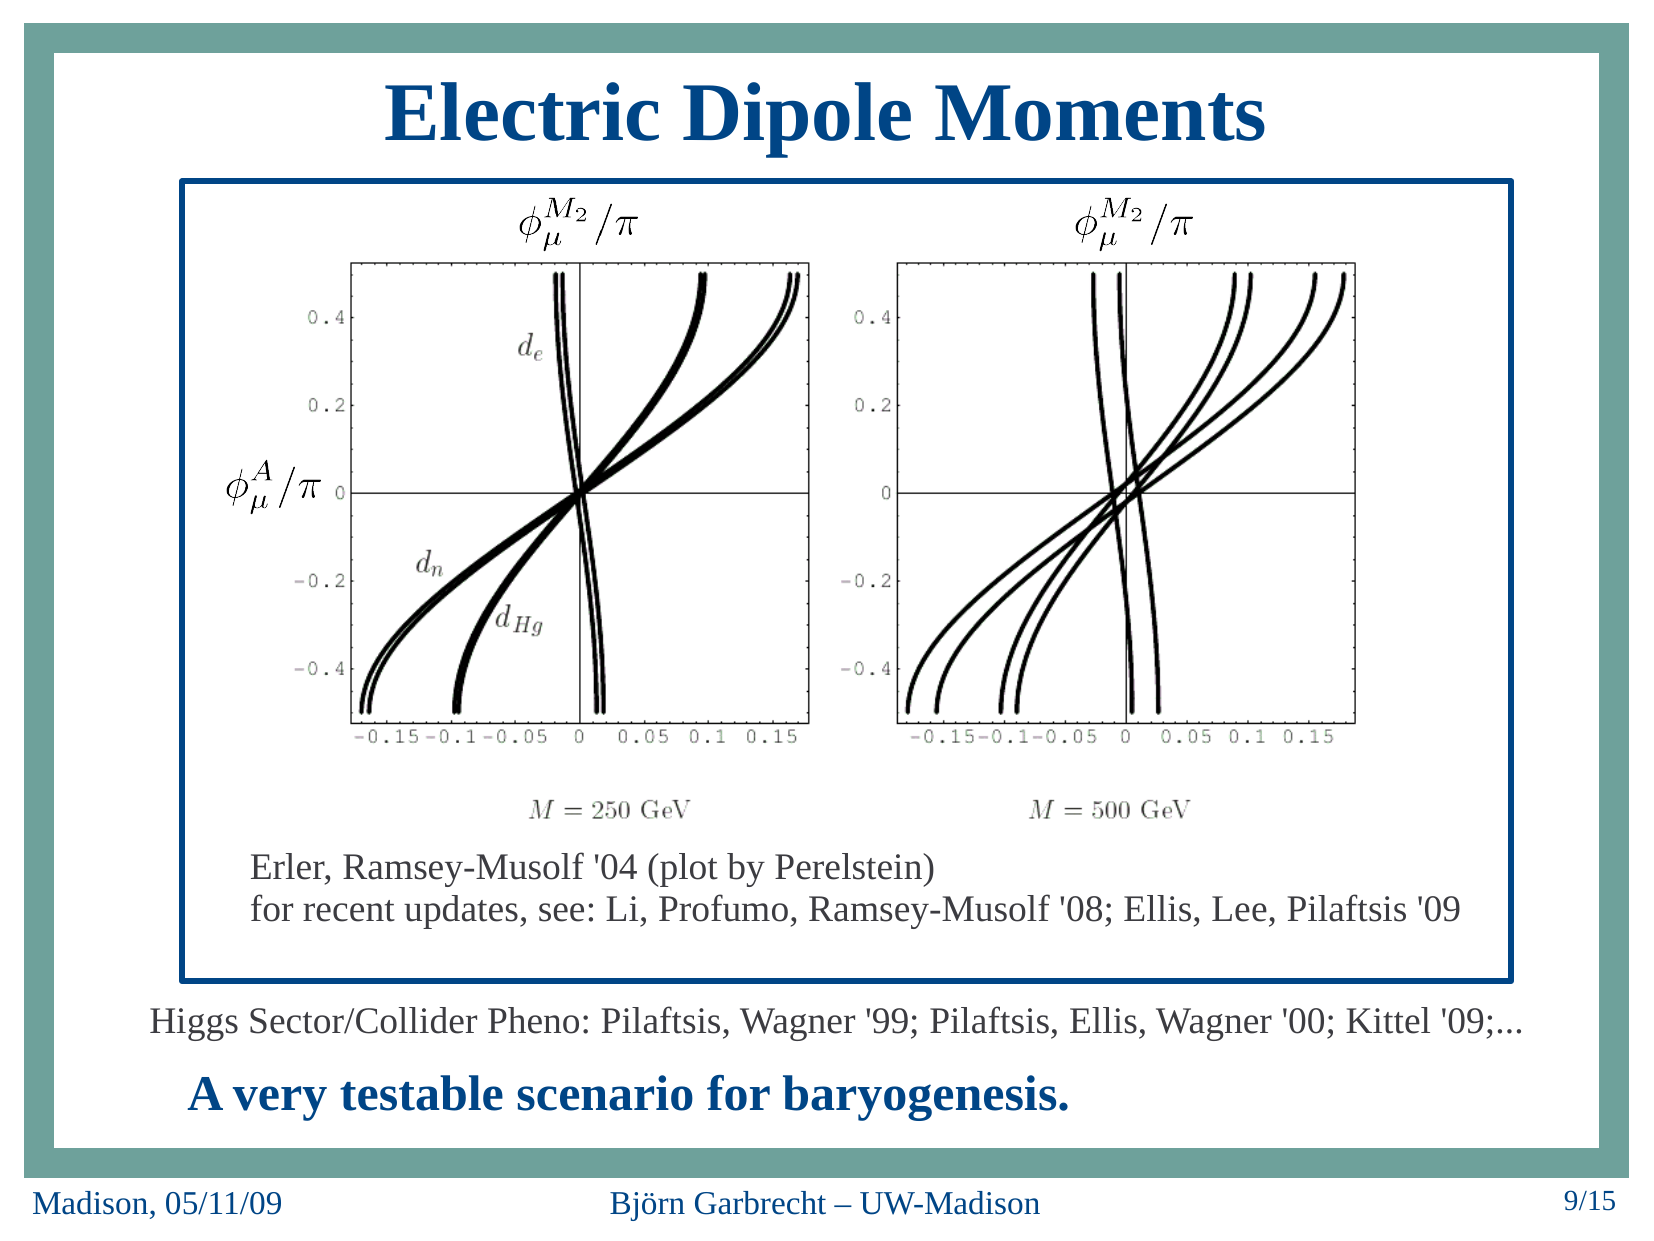

# Electric Dipole Moments
Erler, Ramsey-Musolf '04 (plot by Perelstein)
for recent updates, see: Li, Profumo, Ramsey-Musolf '08; Ellis, Lee, Pilaftsis '09
Higgs Sector/Collider Pheno: Pilaftsis, Wagner '99; Pilaftsis, Ellis, Wagner '00; Kittel '09;...
A very testable scenario for baryogenesis.
Björn Garbrecht – UW-Madison
9